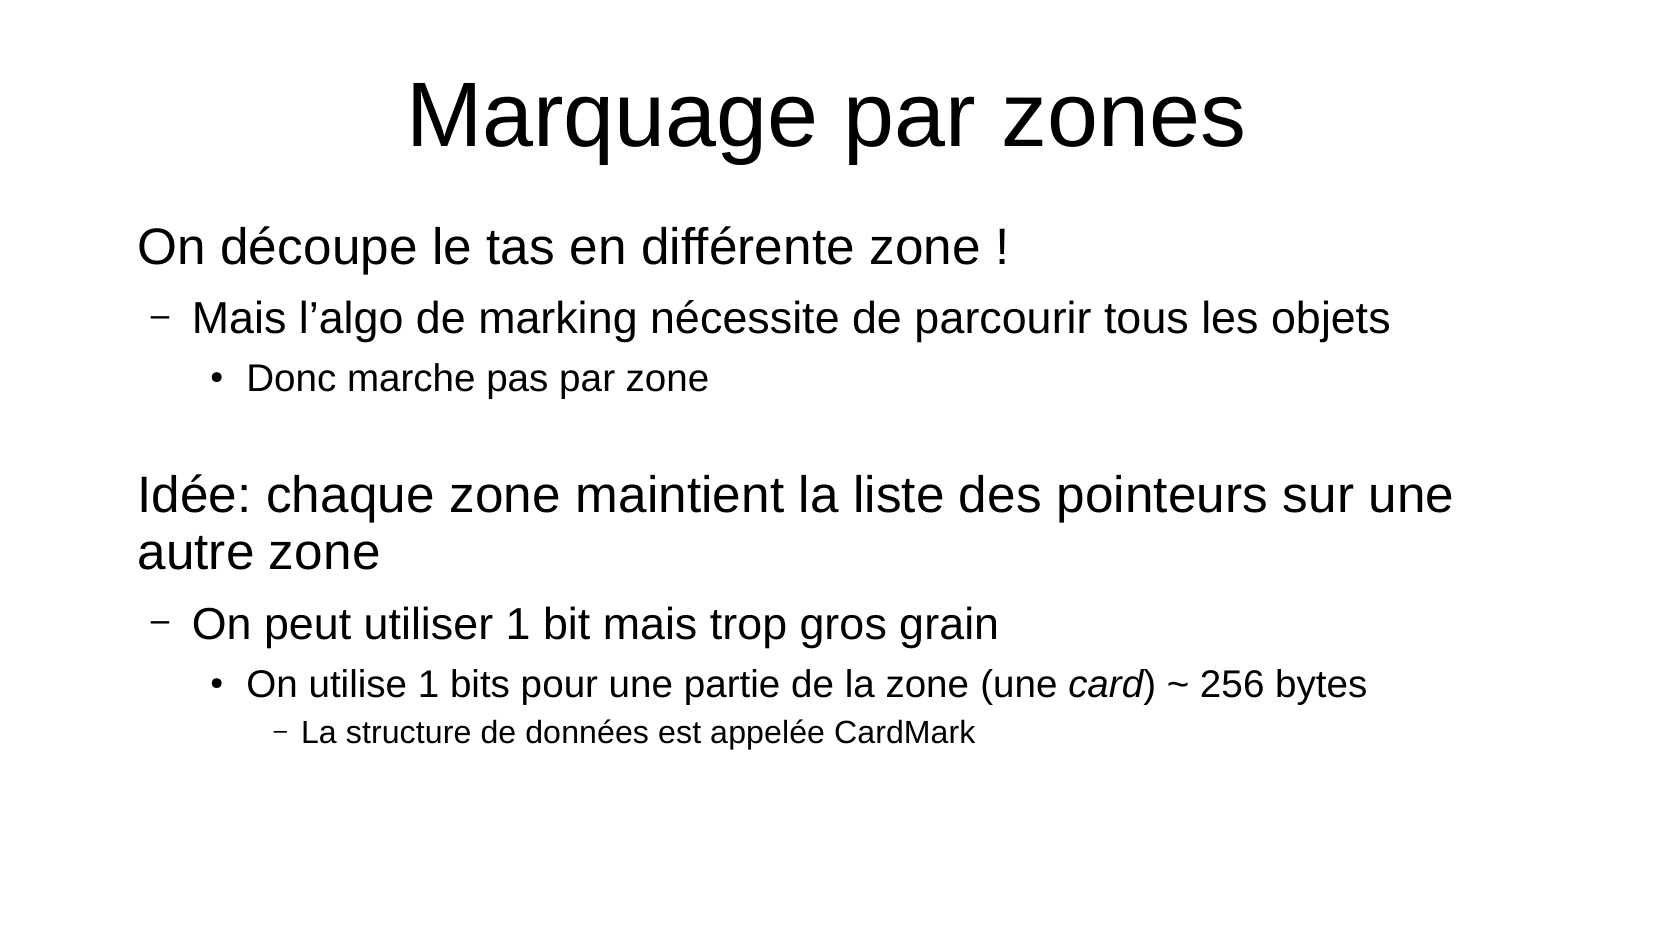

# Marquage par zones
On découpe le tas en différente zone !
Mais l’algo de marking nécessite de parcourir tous les objets
Donc marche pas par zone
Idée: chaque zone maintient la liste des pointeurs sur une autre zone
On peut utiliser 1 bit mais trop gros grain
On utilise 1 bits pour une partie de la zone (une card) ~ 256 bytes
La structure de données est appelée CardMark